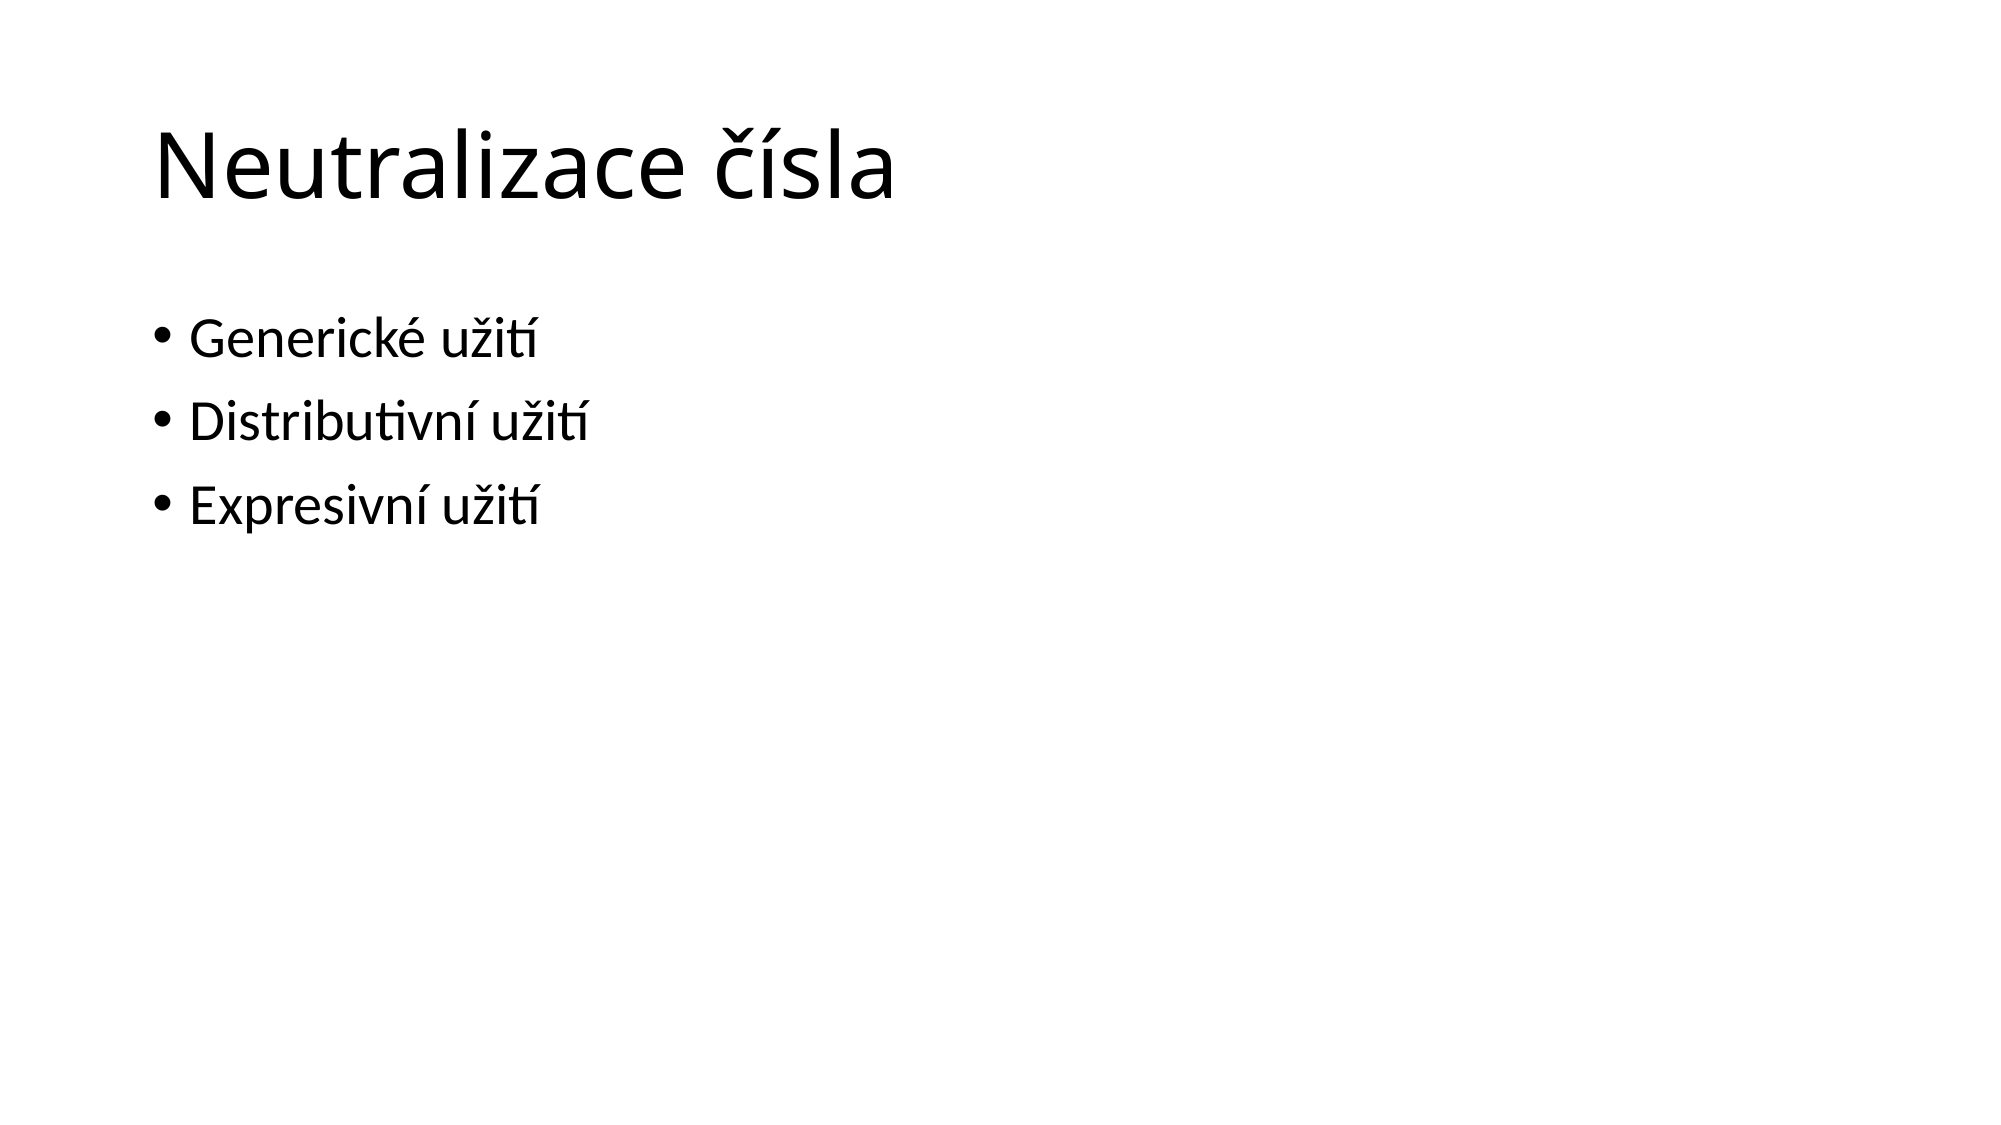

# Neutralizace čísla
Generické užití
Distributivní užití
Expresivní užití